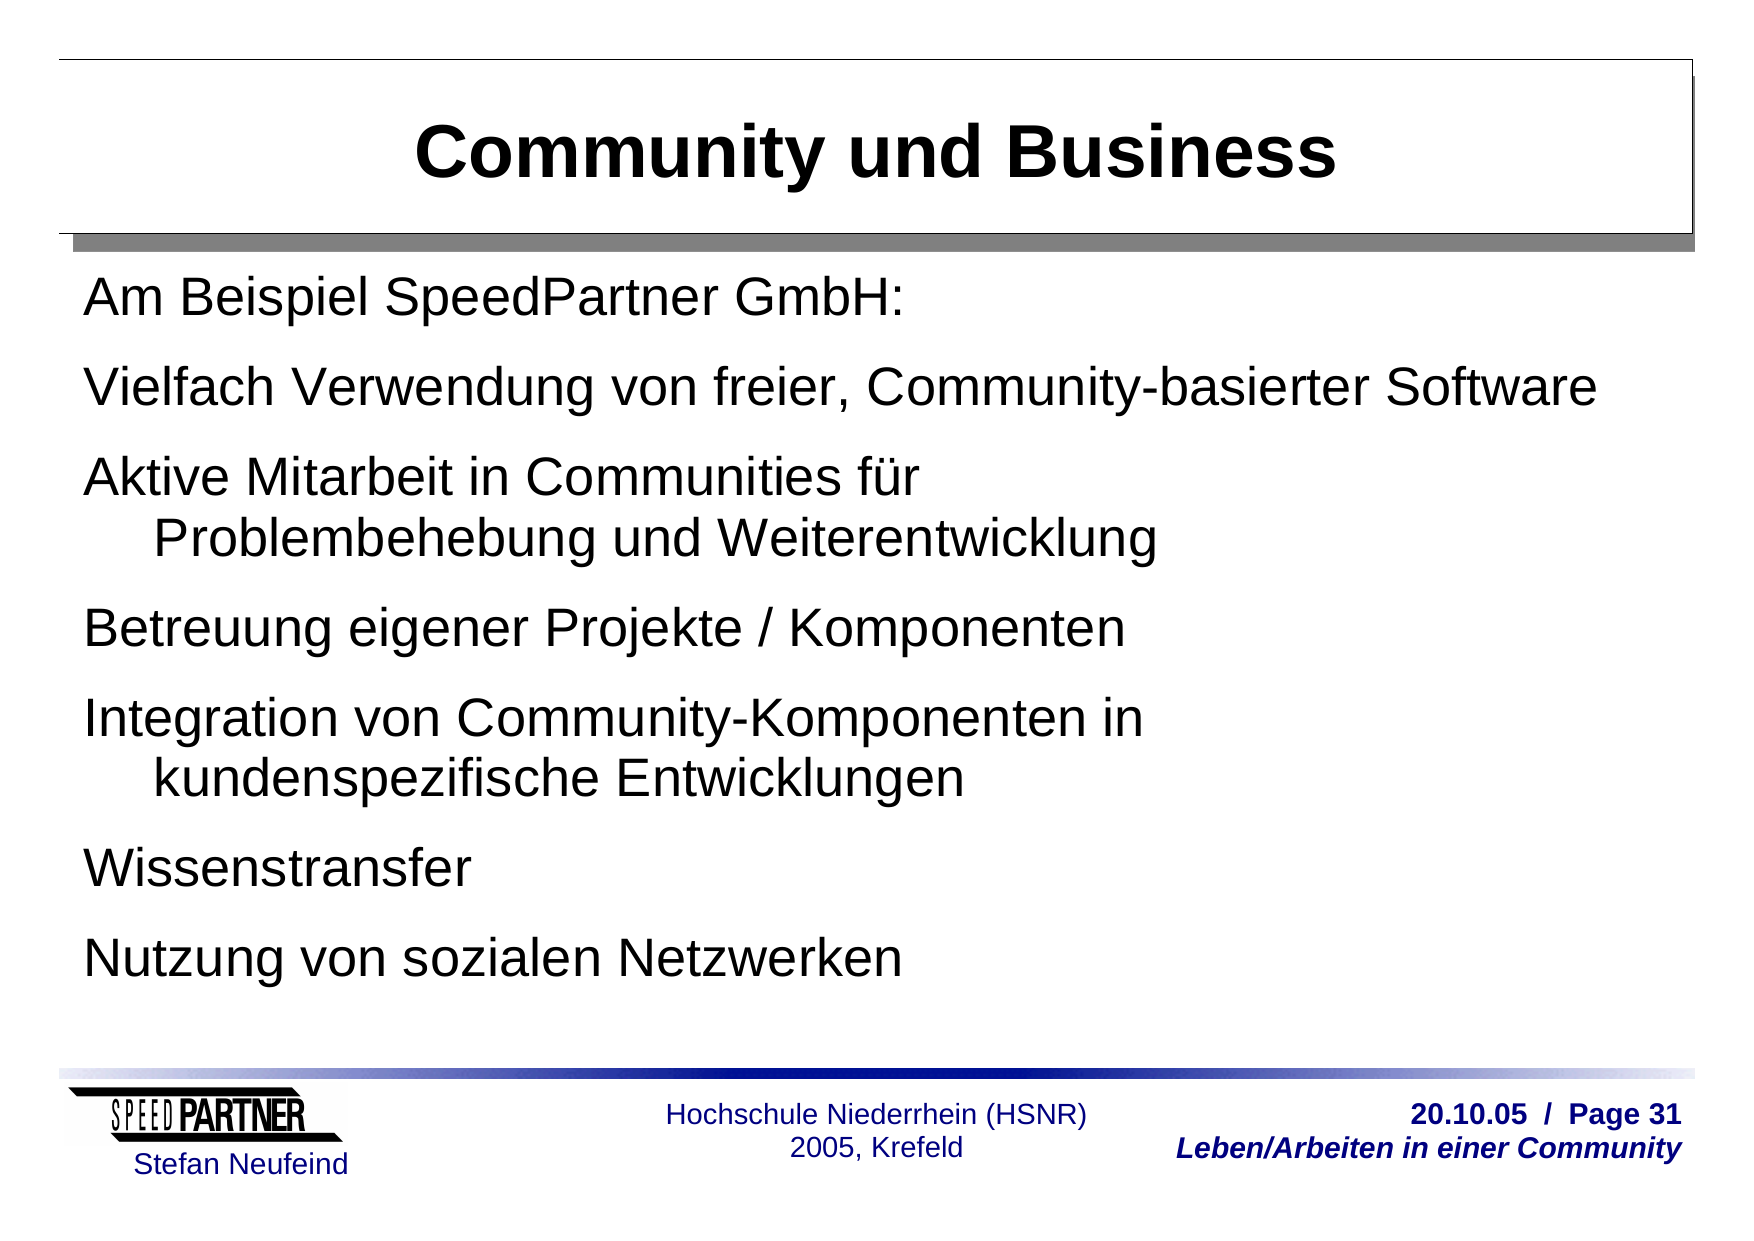

# Community und Business
Am Beispiel SpeedPartner GmbH:
Vielfach Verwendung von freier, Community-basierter Software
Aktive Mitarbeit in Communities für
Problembehebung und Weiterentwicklung
Betreuung eigener Projekte / Komponenten
Integration von Community-Komponenten in
kundenspezifische Entwicklungen
Wissenstransfer
Nutzung von sozialen Netzwerken